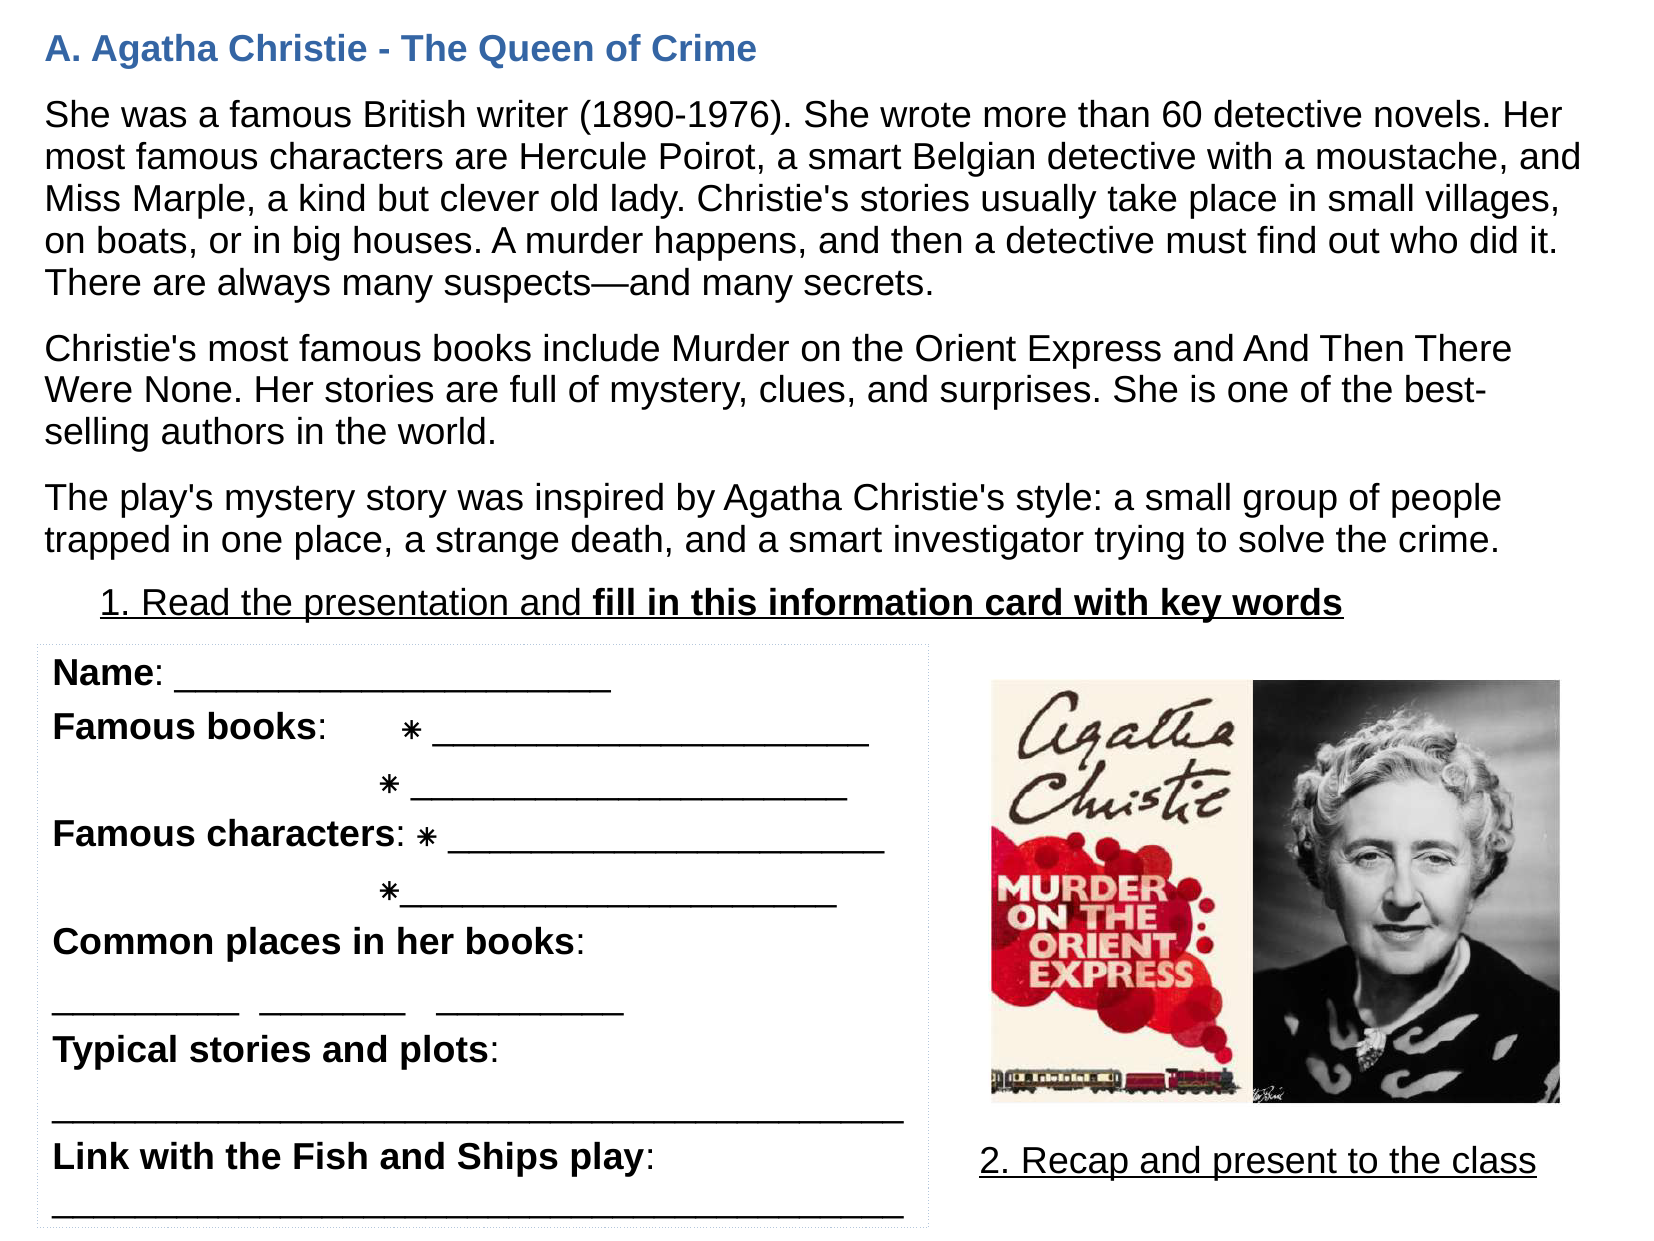

A. Agatha Christie - The Queen of Crime
She was a famous British writer (1890-1976). She wrote more than 60 detective novels. Her most famous characters are Hercule Poirot, a smart Belgian detective with a moustache, and Miss Marple, a kind but clever old lady. Christie's stories usually take place in small villages, on boats, or in big houses. A murder happens, and then a detective must find out who did it. There are always many suspects—and many secrets.
Christie's most famous books include Murder on the Orient Express and And Then There Were None. Her stories are full of mystery, clues, and surprises. She is one of the best-selling authors in the world.
The play's mystery story was inspired by Agatha Christie's style: a small group of people trapped in one place, a strange death, and a smart investigator trying to solve the crime.
1. Read the presentation and fill in this information card with key words
Name: _____________________
Famous books: ⁕ _____________________
				 ⁕ _____________________
Famous characters: ⁕ _____________________
				 ⁕_____________________
Common places in her books:
_________ _______ _________
Typical stories and plots:
_________________________________________
Link with the Fish and Ships play: _________________________________________
2. Recap and present to the class